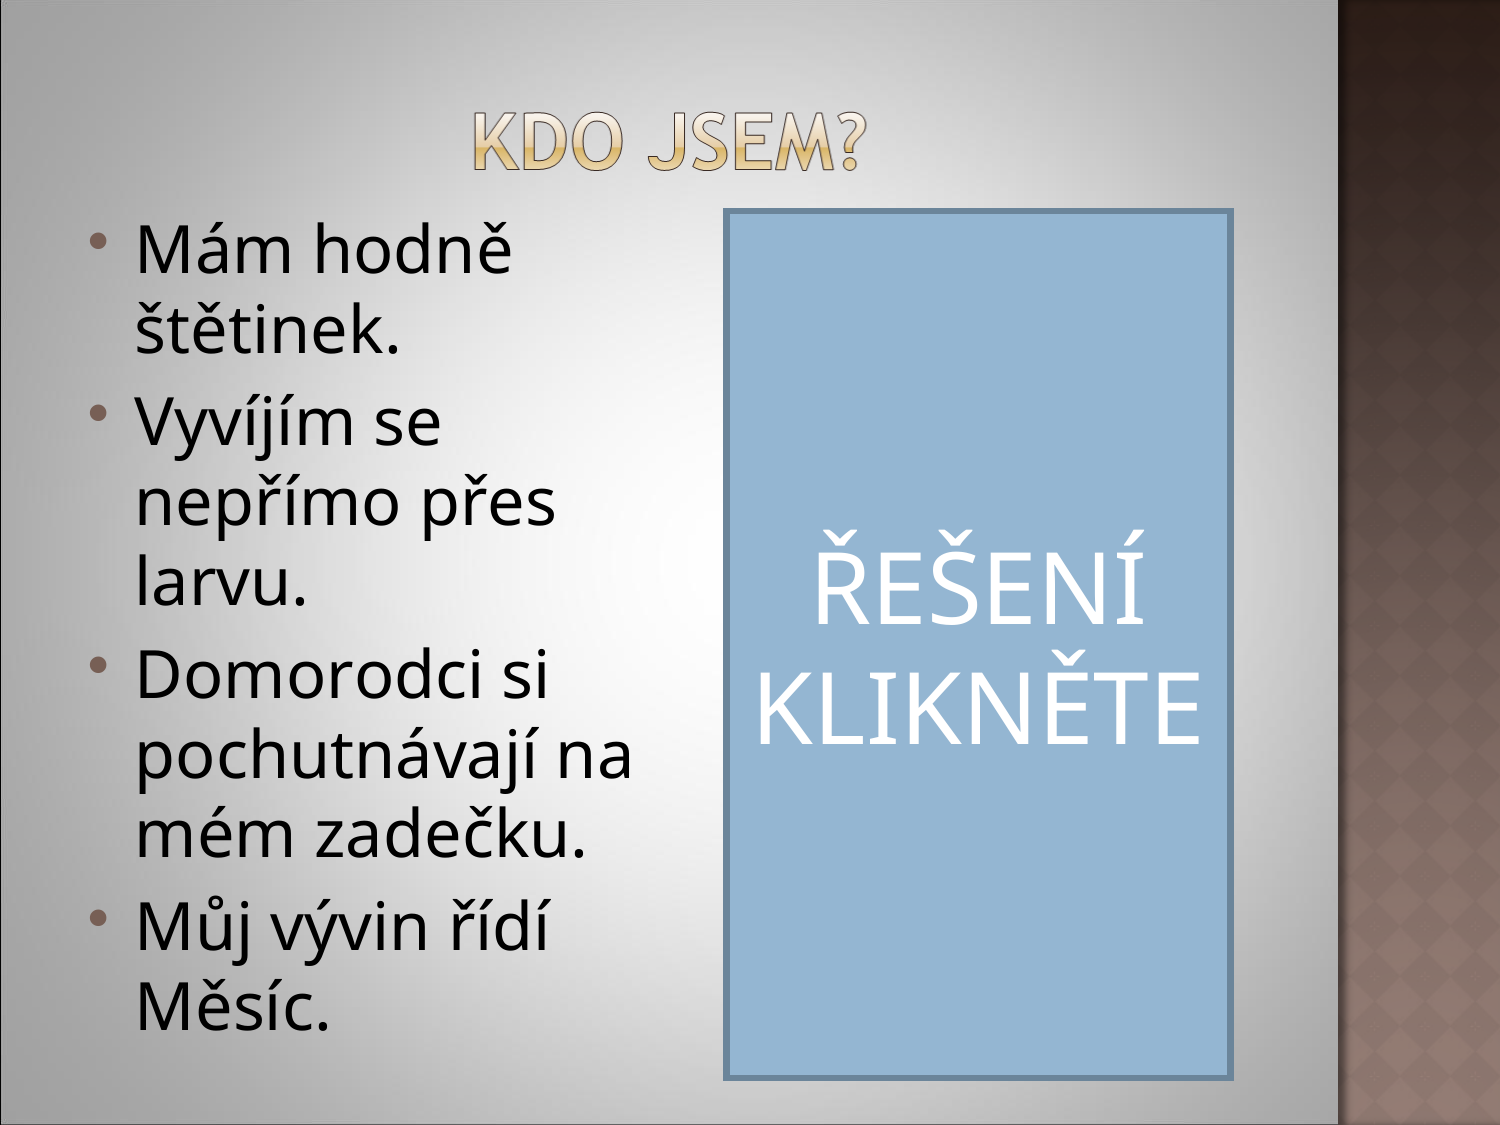

# Mám hodně štětinek.
Vyvíjím se nepřímo přes larvu.
Domorodci si pochutnávají na mém zadečku.
Můj vývin řídí Měsíc.
ŘEŠENÍ
KLIKNĚTE
[12] Palolo zelený